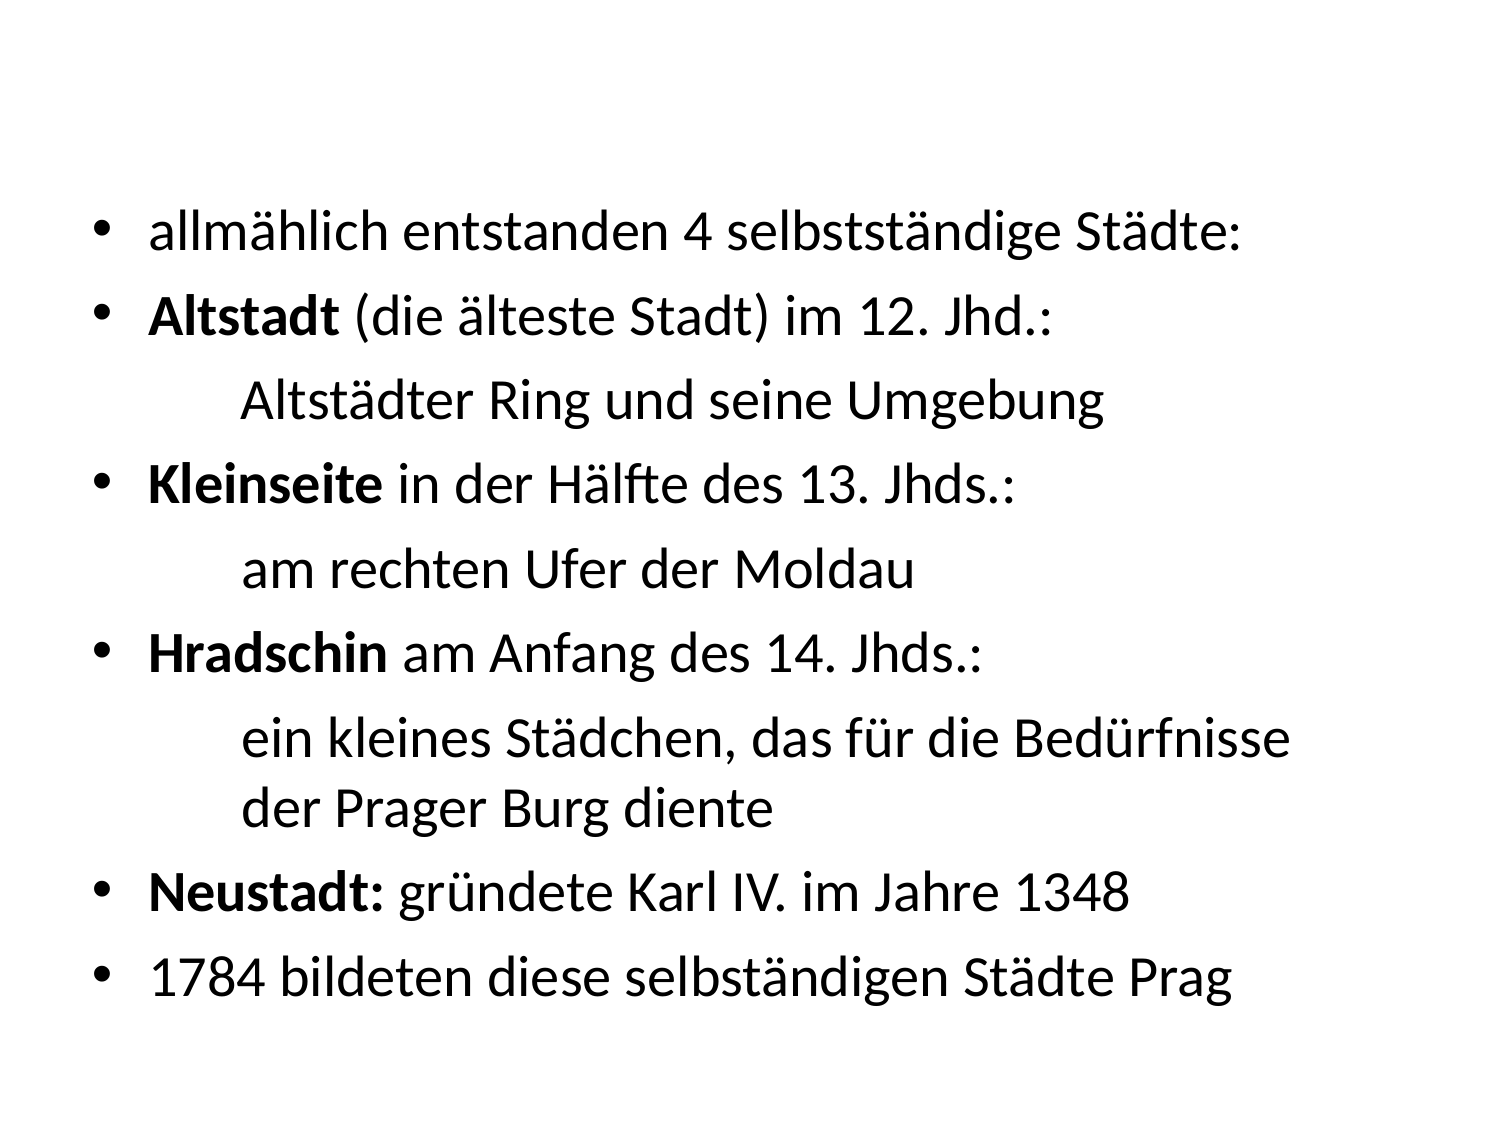

# allmählich entstanden 4 selbstständige Städte:
Altstadt (die älteste Stadt) im 12. Jhd.:
	 Altstädter Ring und seine Umgebung
Kleinseite in der Hälfte des 13. Jhds.:
		am rechten Ufer der Moldau
Hradschin am Anfang des 14. Jhds.:
		ein kleines Städchen, das für die Bedürfnisse
	der Prager Burg diente
Neustadt: gründete Karl IV. im Jahre 1348
1784 bildeten diese selbständigen Städte Prag